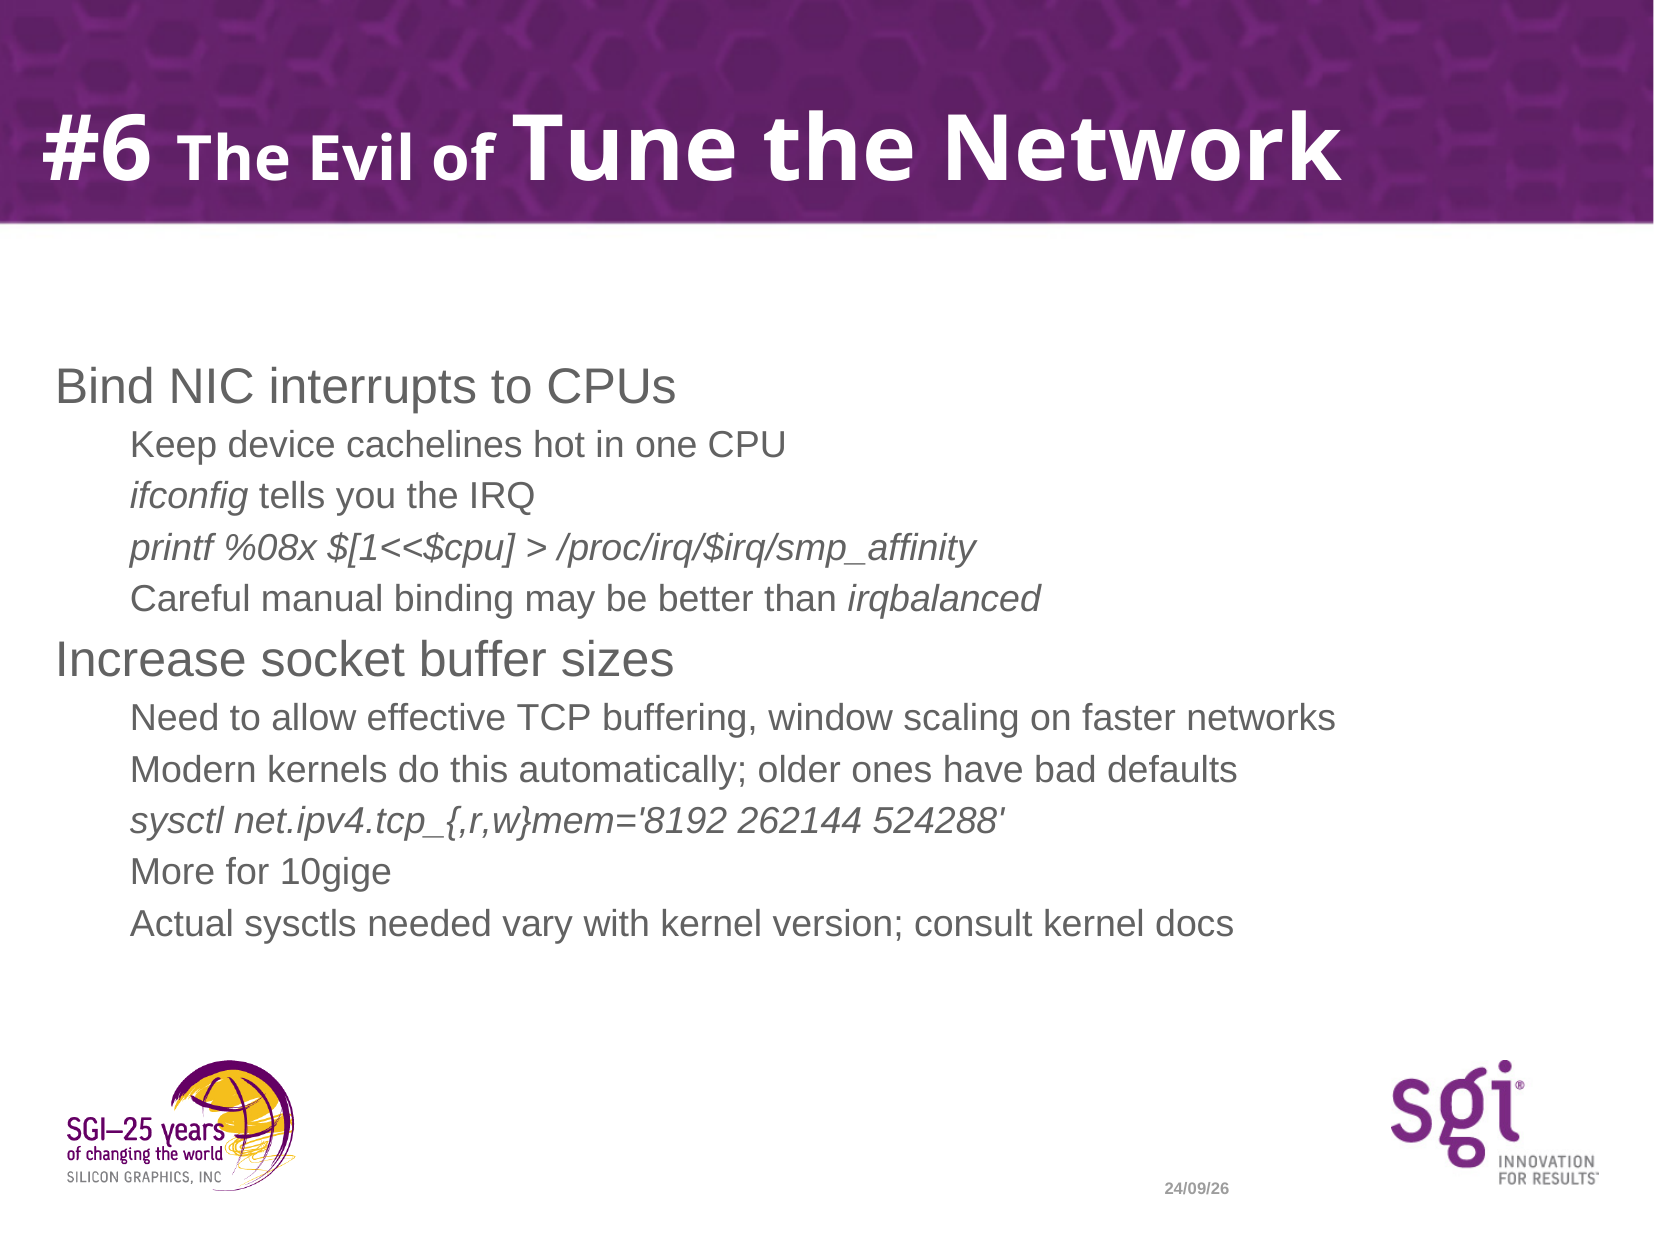

# #6 The Evil of Tune the Network
Bind NIC interrupts to CPUs
Keep device cachelines hot in one CPU
ifconfig tells you the IRQ
printf %08x $[1<<$cpu] > /proc/irq/$irq/smp_affinity
Careful manual binding may be better than irqbalanced
Increase socket buffer sizes
Need to allow effective TCP buffering, window scaling on faster networks
Modern kernels do this automatically; older ones have bad defaults
sysctl net.ipv4.tcp_{,r,w}mem='8192 262144 524288'
More for 10gige
Actual sysctls needed vary with kernel version; consult kernel docs